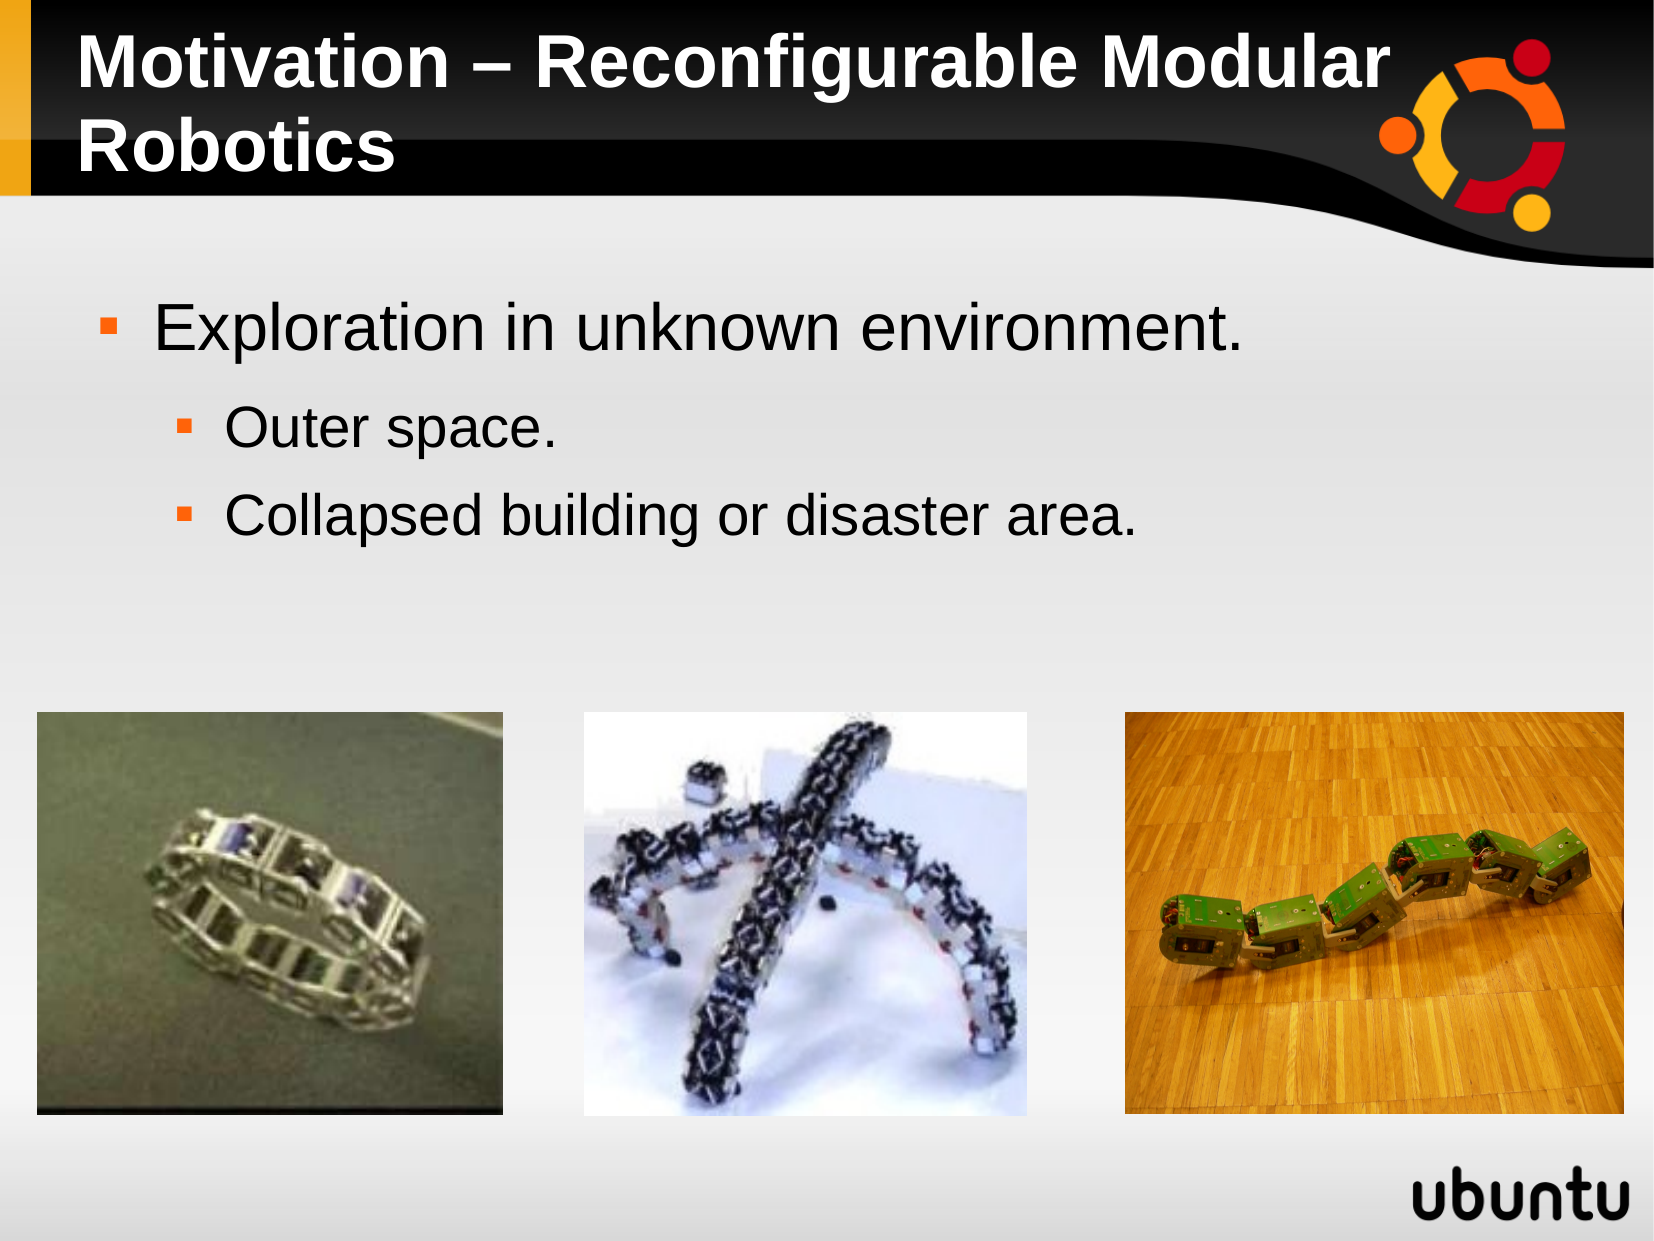

# Motivation – Reconfigurable Modular Robotics
Exploration in unknown environment.
Outer space.
Collapsed building or disaster area.